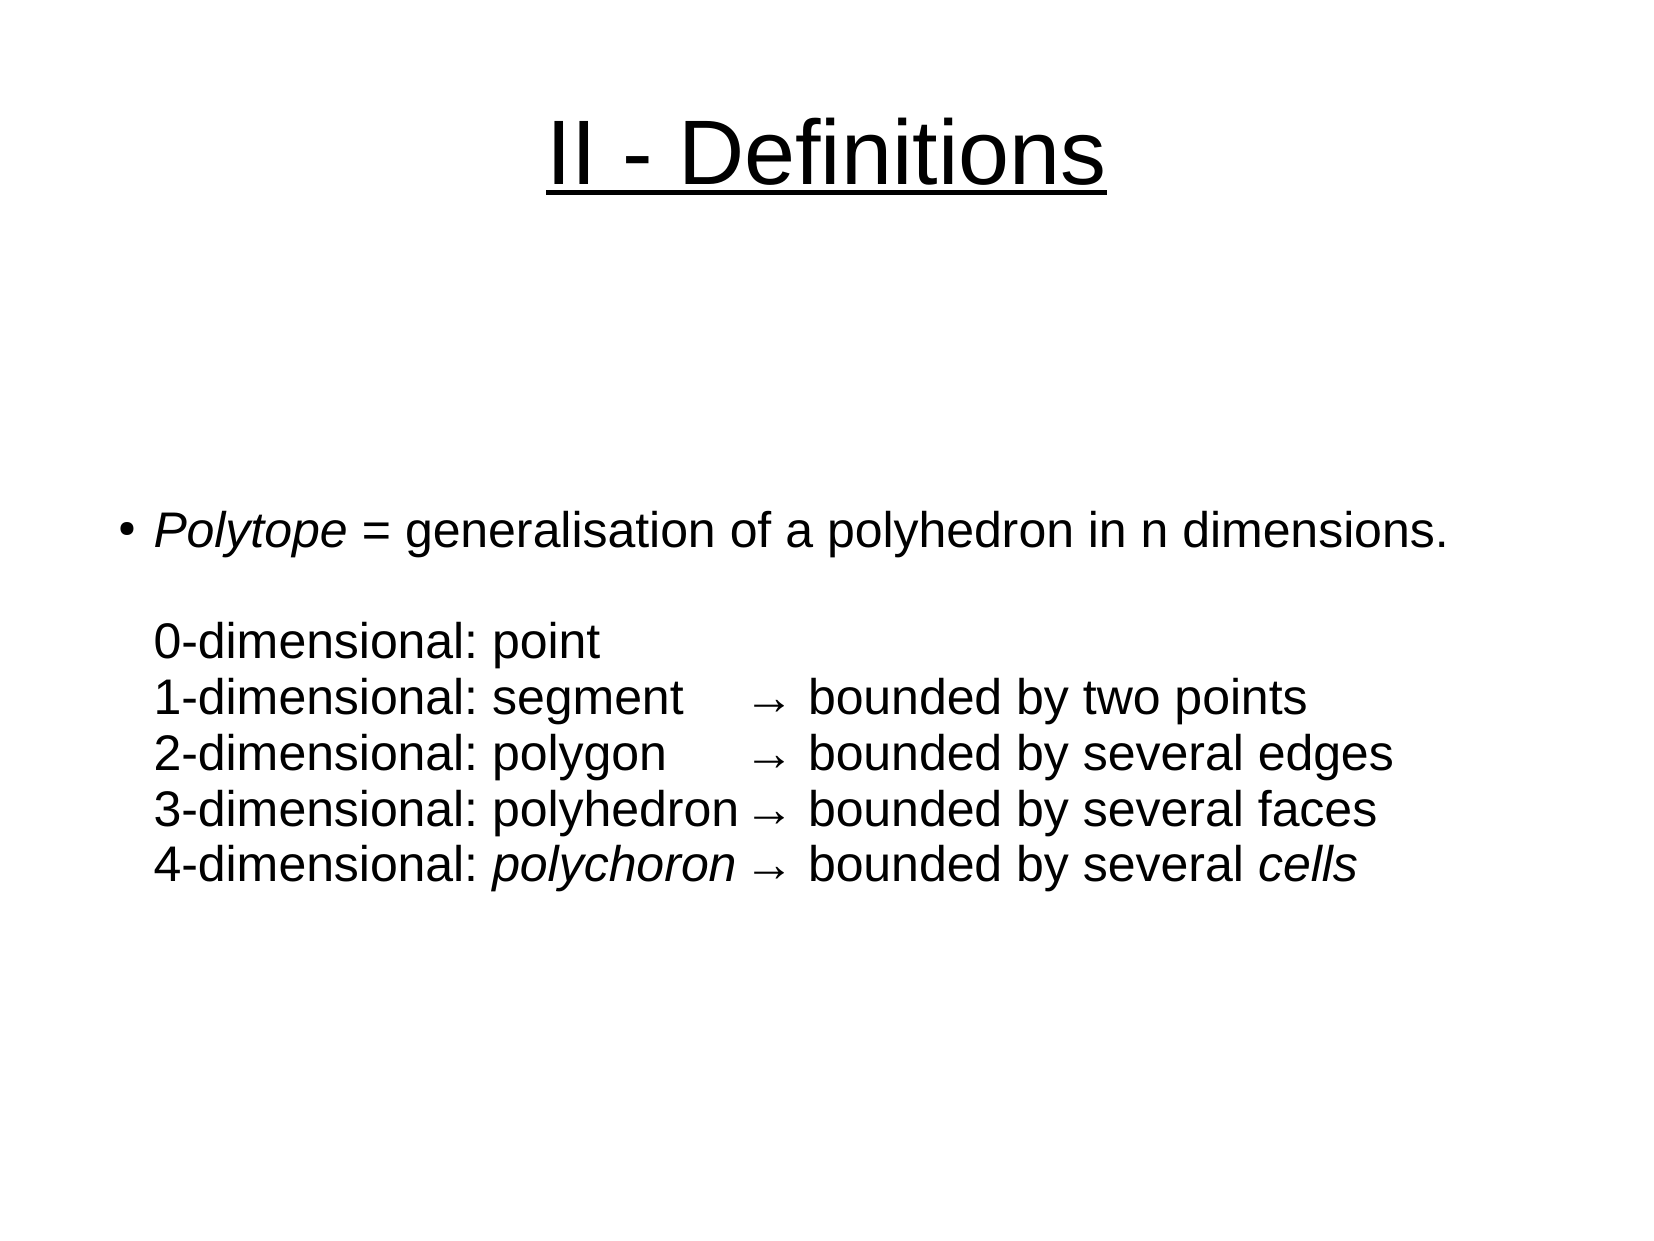

# II - Definitions
Polytope = generalisation of a polyhedron in n dimensions.
0-dimensional: point
1-dimensional: segment	→ bounded by two points
2-dimensional: polygon		→ bounded by several edges
3-dimensional: polyhedron	→ bounded by several faces
4-dimensional: polychoron	→ bounded by several cells